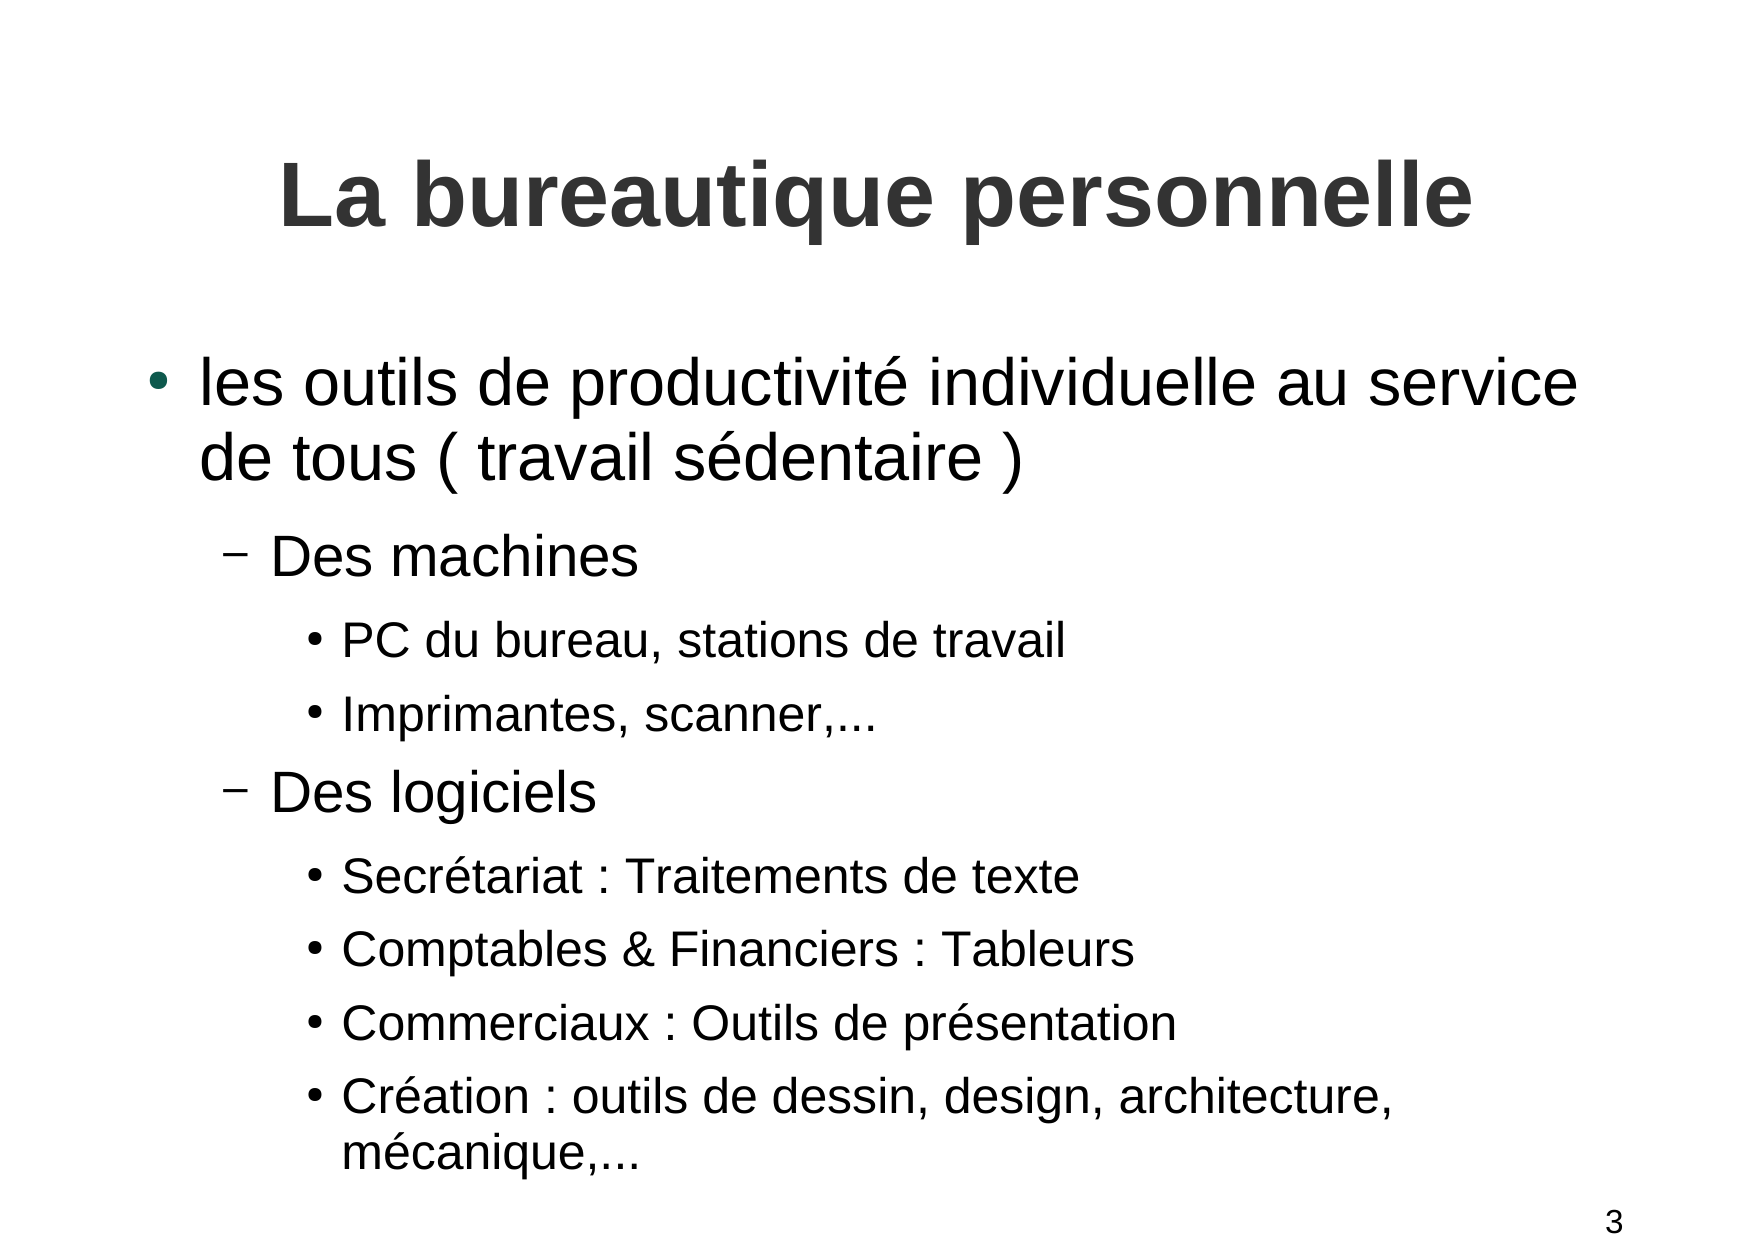

# La bureautique personnelle
les outils de productivité individuelle au service de tous ( travail sédentaire )
Des machines
PC du bureau, stations de travail
Imprimantes, scanner,...
Des logiciels
Secrétariat : Traitements de texte
Comptables & Financiers : Tableurs
Commerciaux : Outils de présentation
Création : outils de dessin, design, architecture, mécanique,...